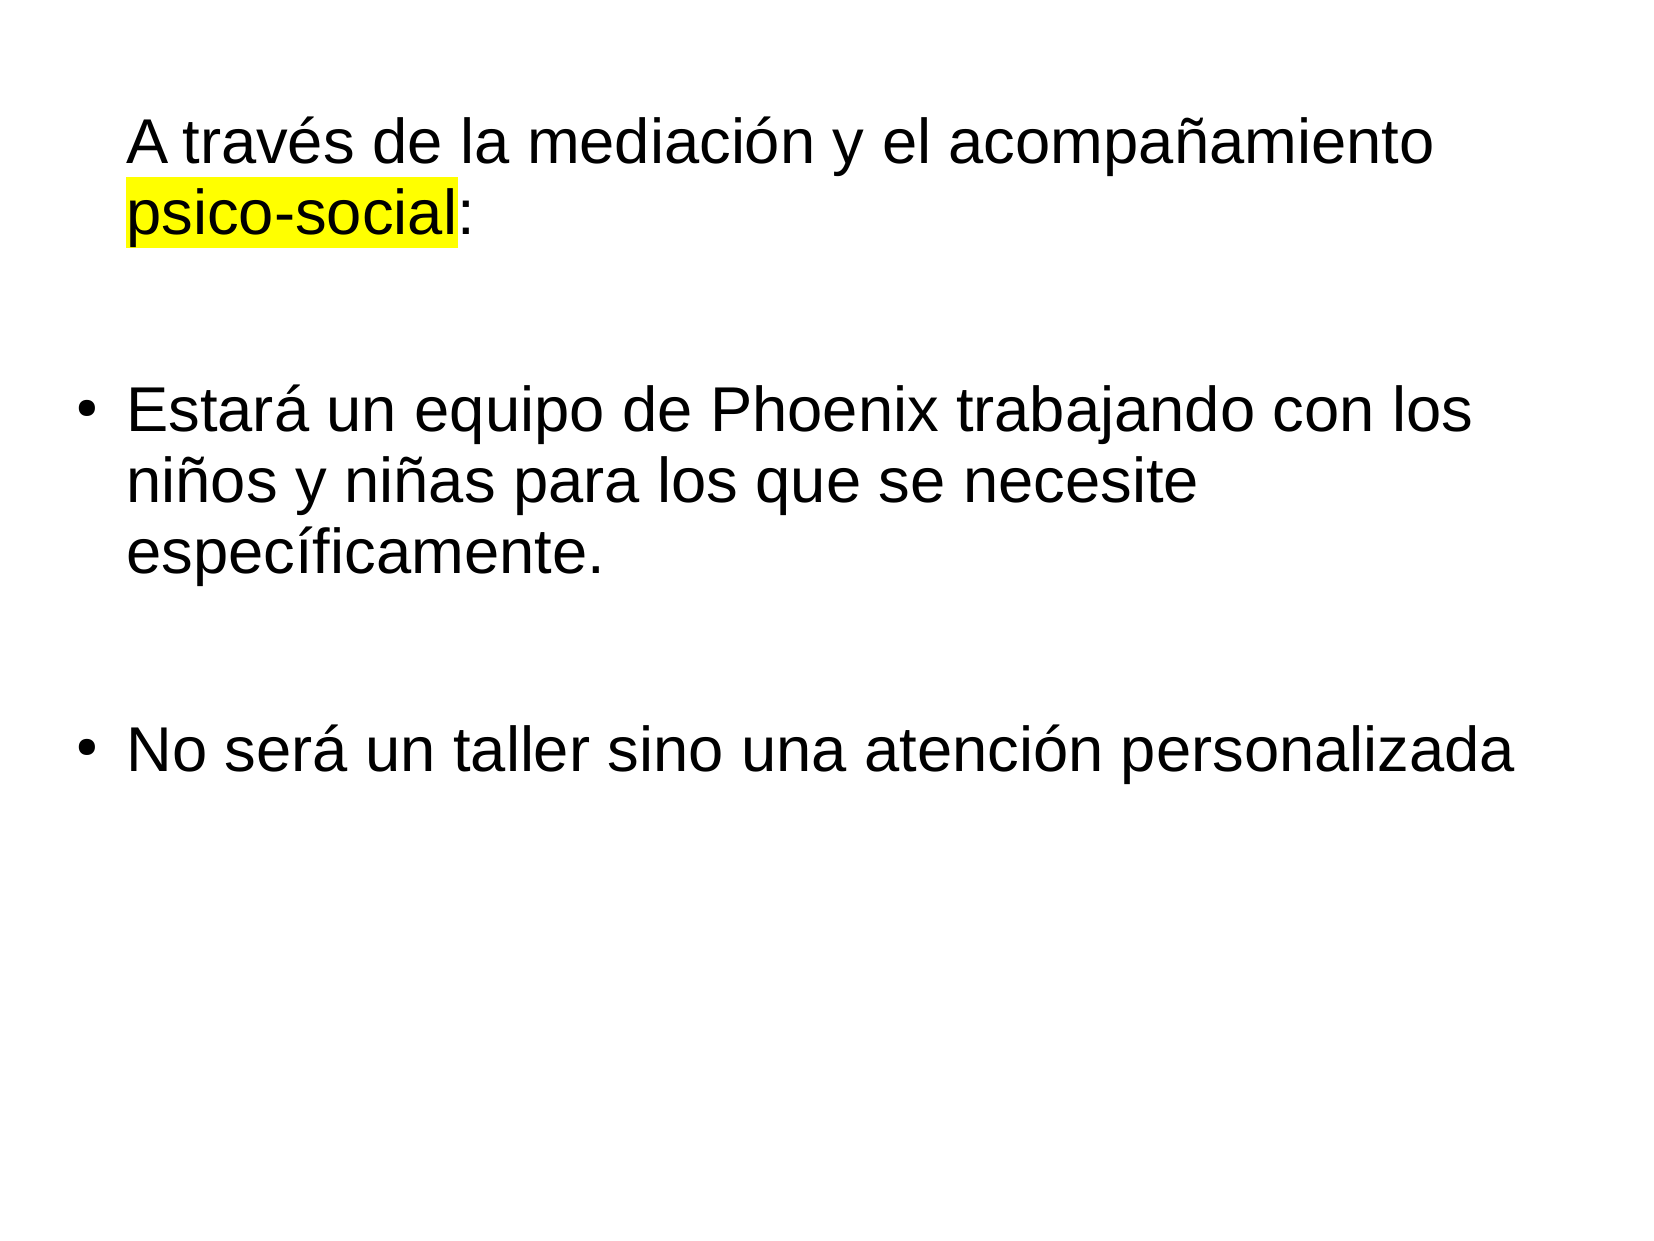

# A través de la mediación y el acompañamiento psico-social:
Estará un equipo de Phoenix trabajando con los niños y niñas para los que se necesite específicamente.
No será un taller sino una atención personalizada